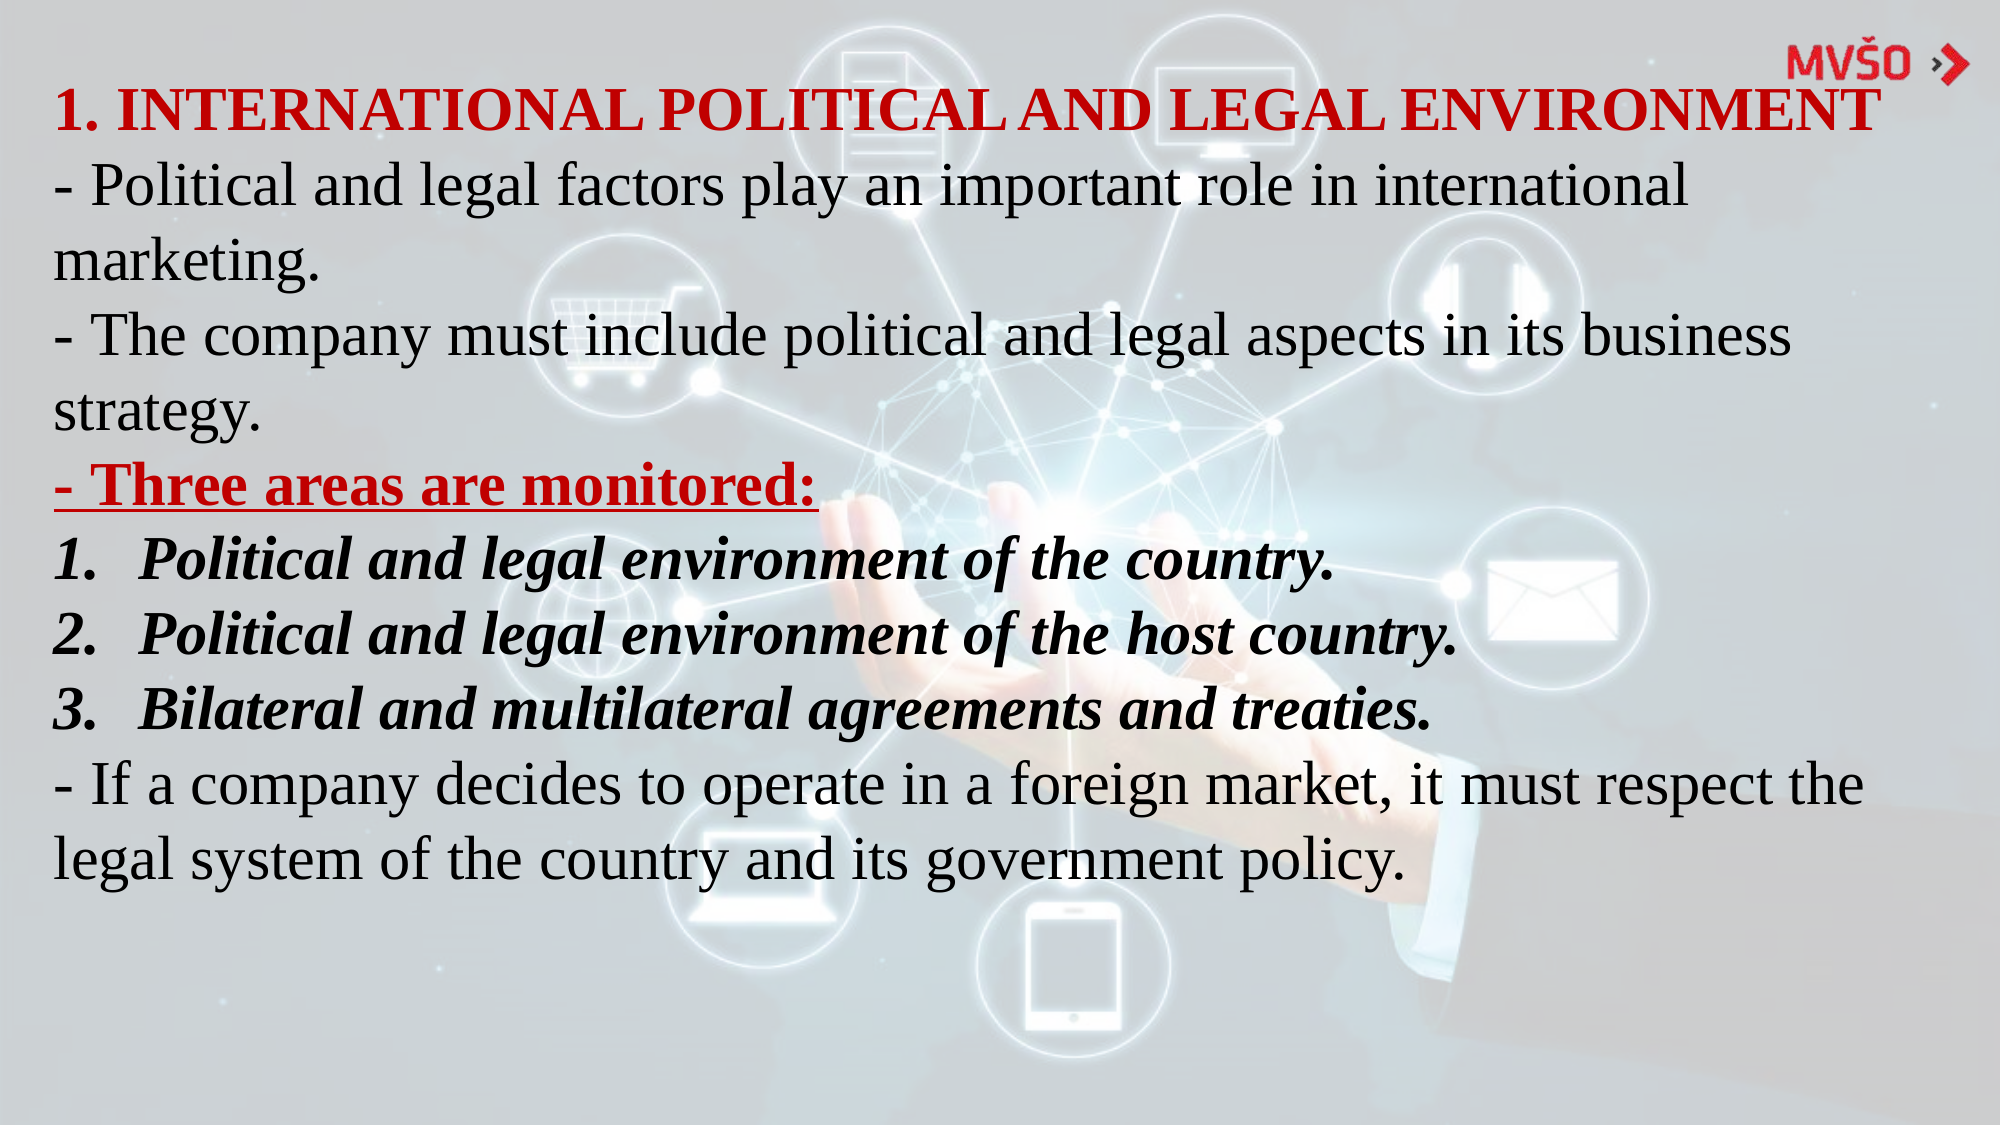

1. INTERNATIONAL POLITICAL AND LEGAL ENVIRONMENT
- Political and legal factors play an important role in international marketing.
- The company must include political and legal aspects in its business strategy.
- Three areas are monitored:
Political and legal environment of the country.
Political and legal environment of the host country.
Bilateral and multilateral agreements and treaties.
- If a company decides to operate in a foreign market, it must respect the legal system of the country and its government policy.